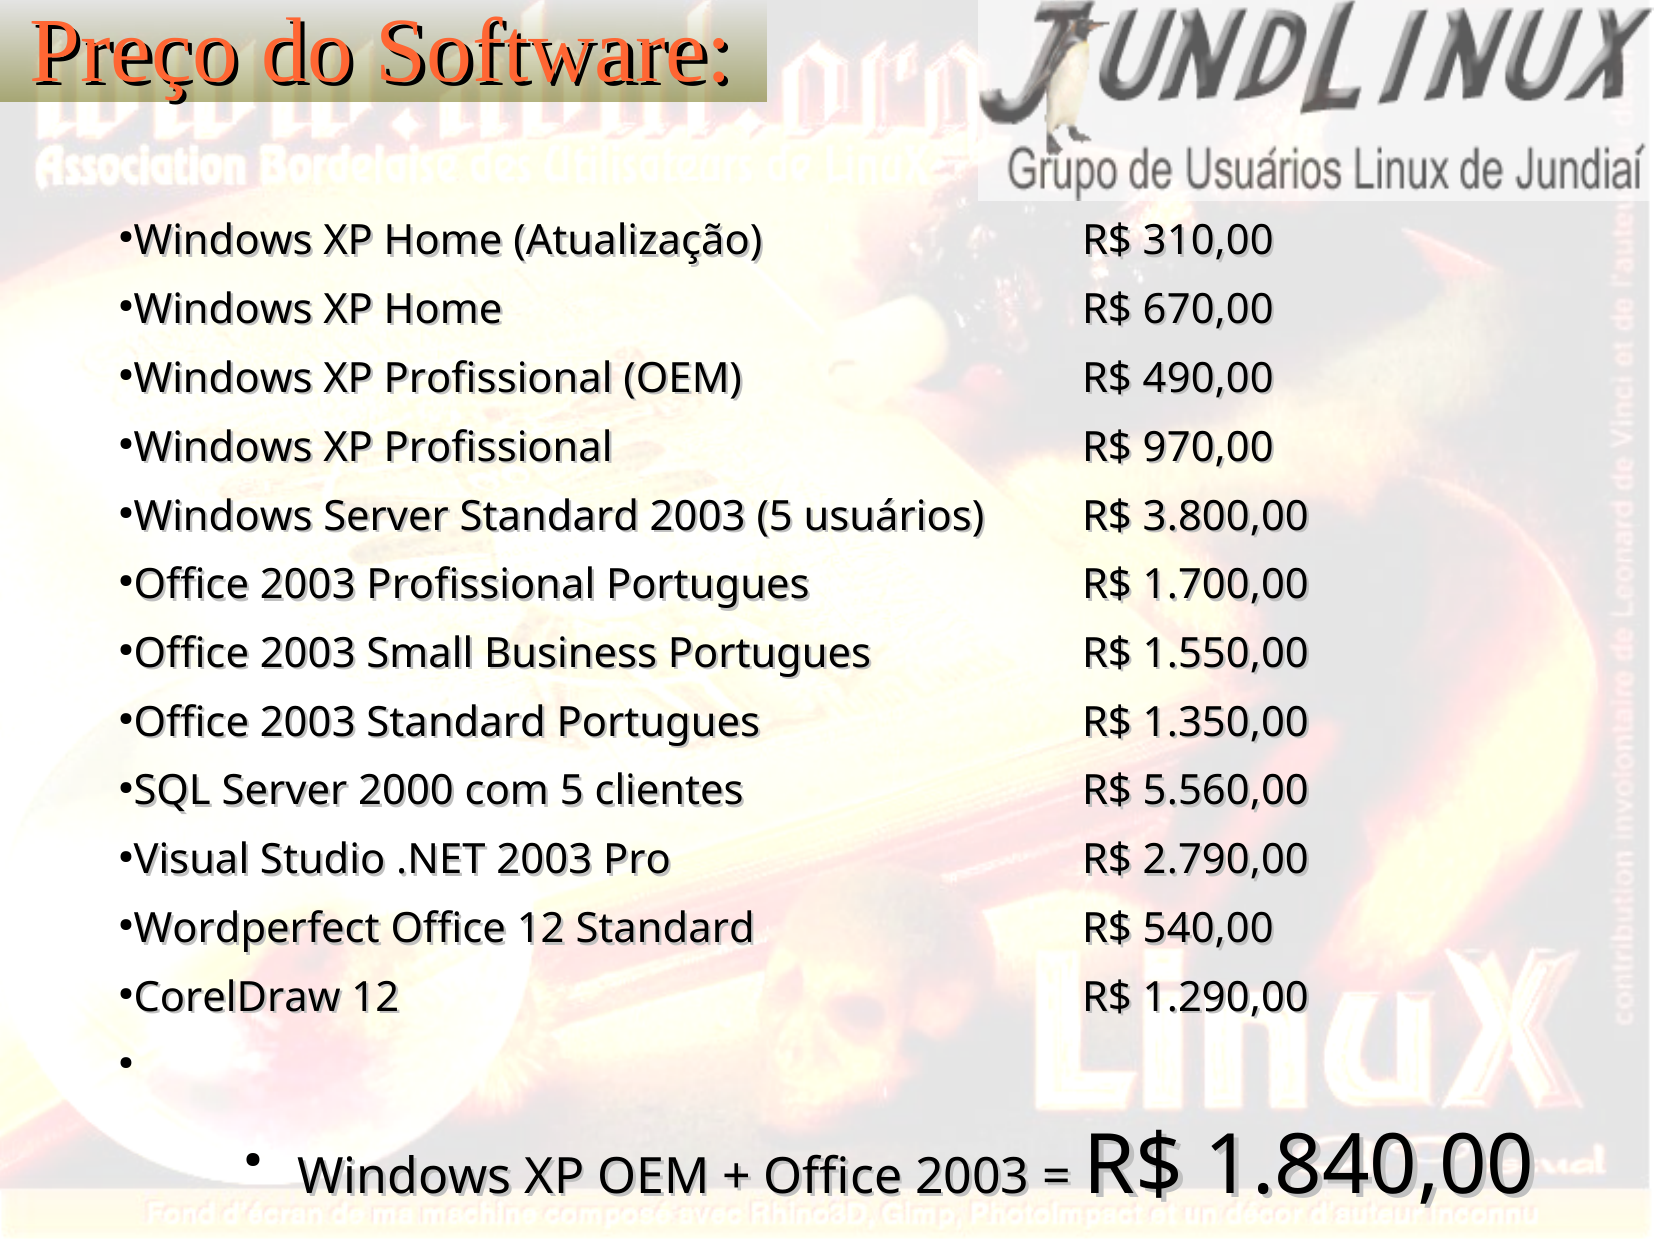

Preço do Software:
# Windows XP Home (Atualização)	R$ 310,00
Windows XP Home	R$ 670,00
Windows XP Profissional (OEM)	R$ 490,00
Windows XP Profissional	R$ 970,00
Windows Server Standard 2003 (5 usuários)	R$ 3.800,00
Office 2003 Profissional Portugues	R$ 1.700,00
Office 2003 Small Business Portugues	R$ 1.550,00
Office 2003 Standard Portugues	R$ 1.350,00
SQL Server 2000 com 5 clientes	R$ 5.560,00
Visual Studio .NET 2003 Pro	R$ 2.790,00
Wordperfect Office 12 Standard	R$ 540,00
CorelDraw 12	R$ 1.290,00
Windows XP OEM + Office 2003 = R$ 1.840,00
http://www.brasoftware.com.br